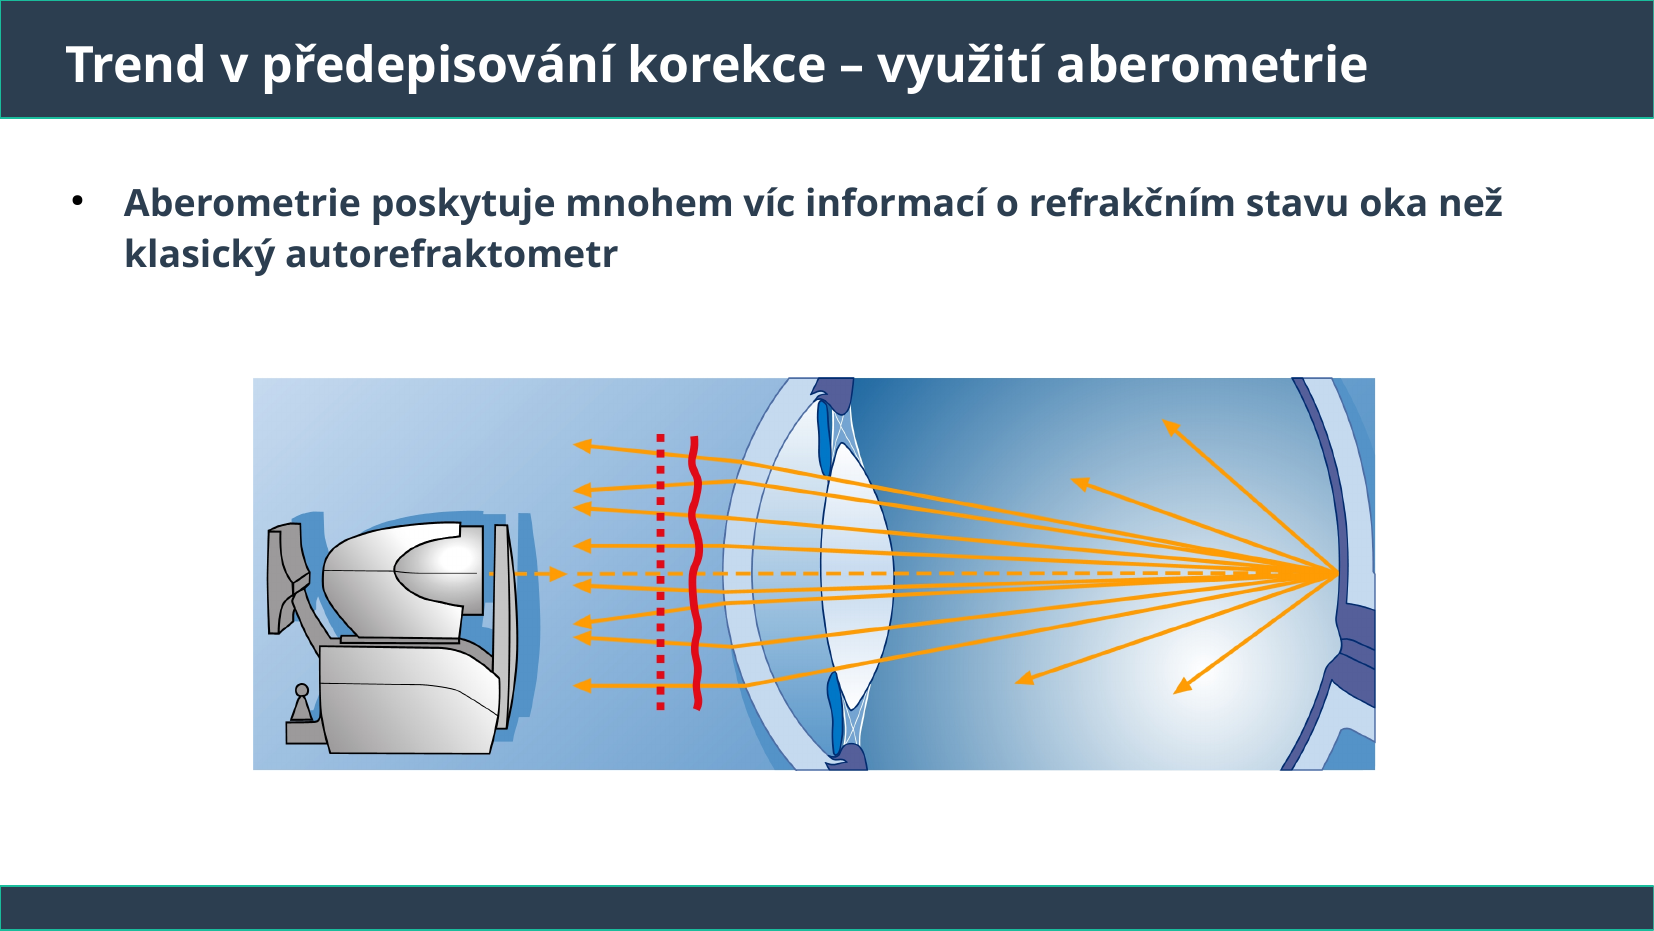

# Trend v předepisování korekce – využití aberometrie
Aberometrie poskytuje mnohem víc informací o refrakčním stavu oka než klasický autorefraktometr
31